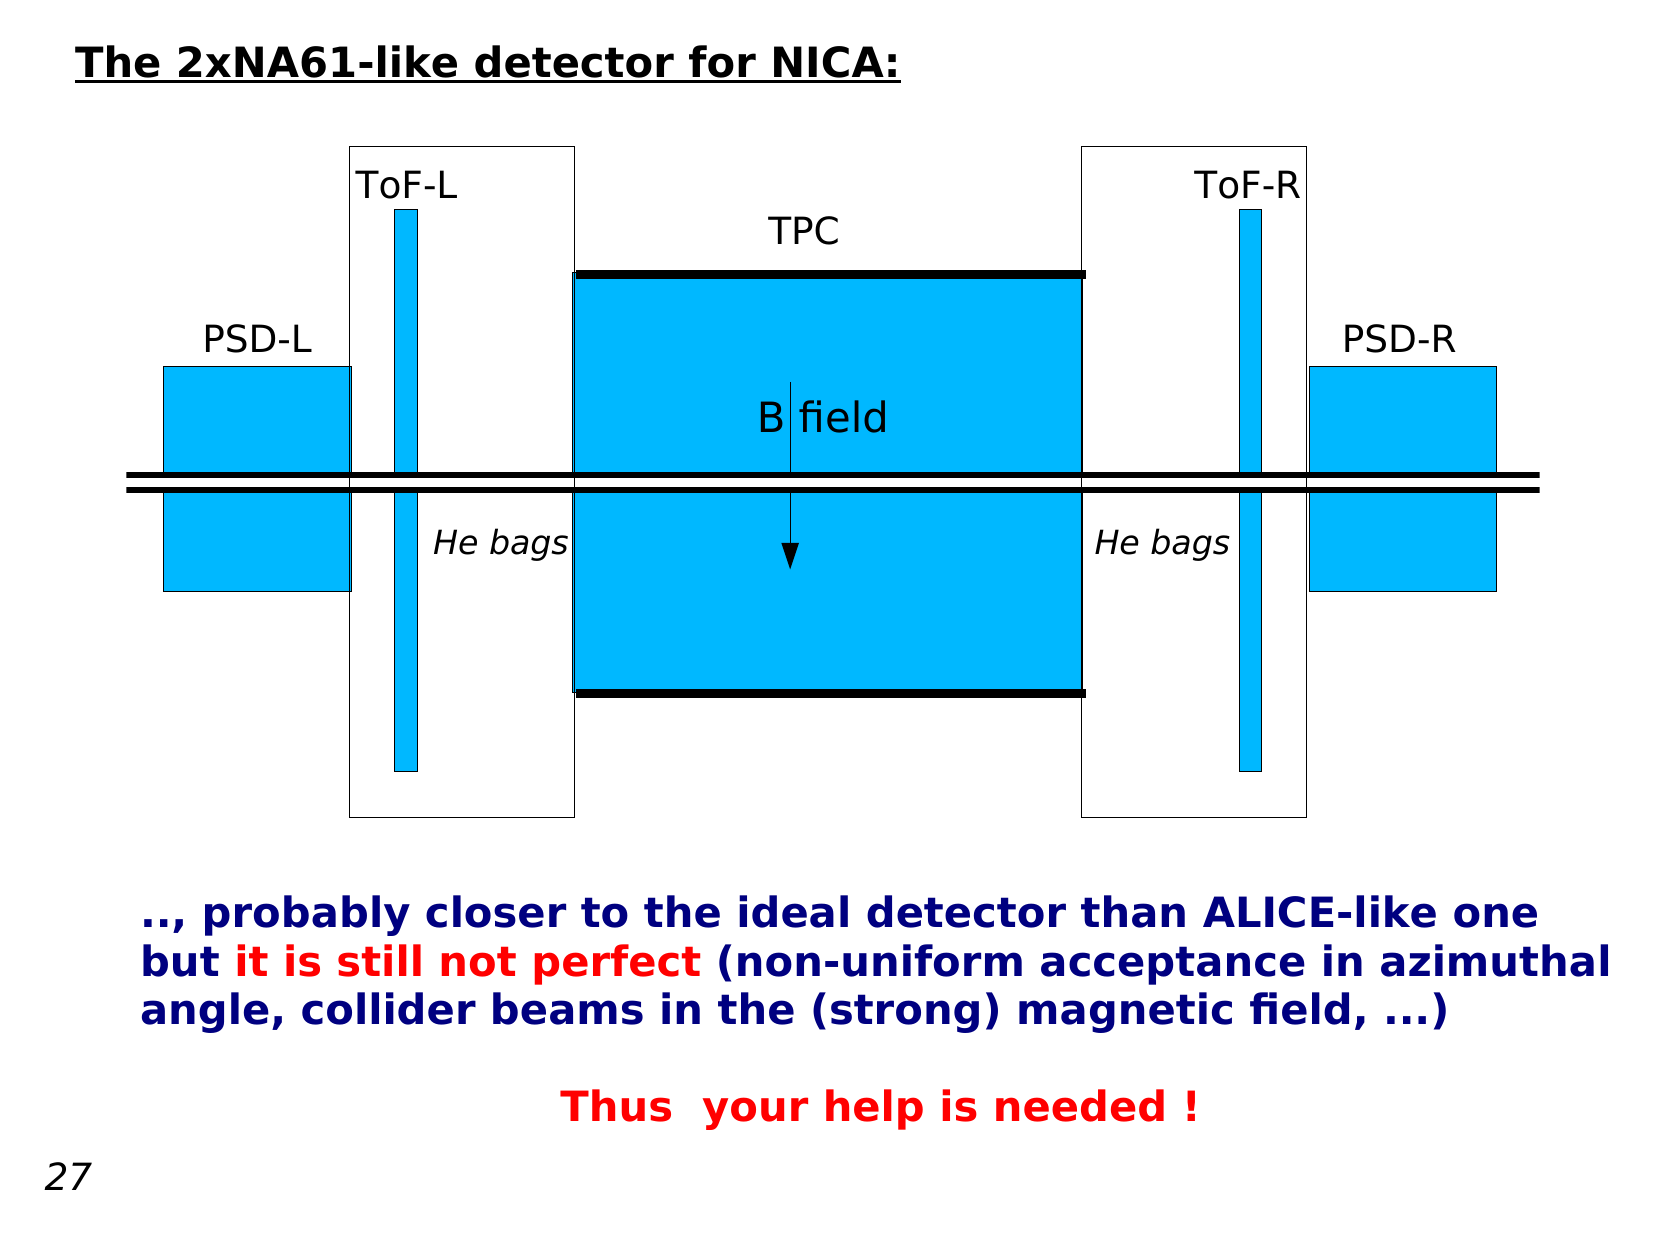

The 2xNA61-like detector for NICA:
ToF-L
ToF-R
 TPC
PSD-L
PSD-R
B field
He bags
He bags
.., probably closer to the ideal detector than ALICE-like one
but it is still not perfect (non-uniform acceptance in azimuthal
angle, collider beams in the (strong) magnetic field, ...)
 Thus your help is needed !